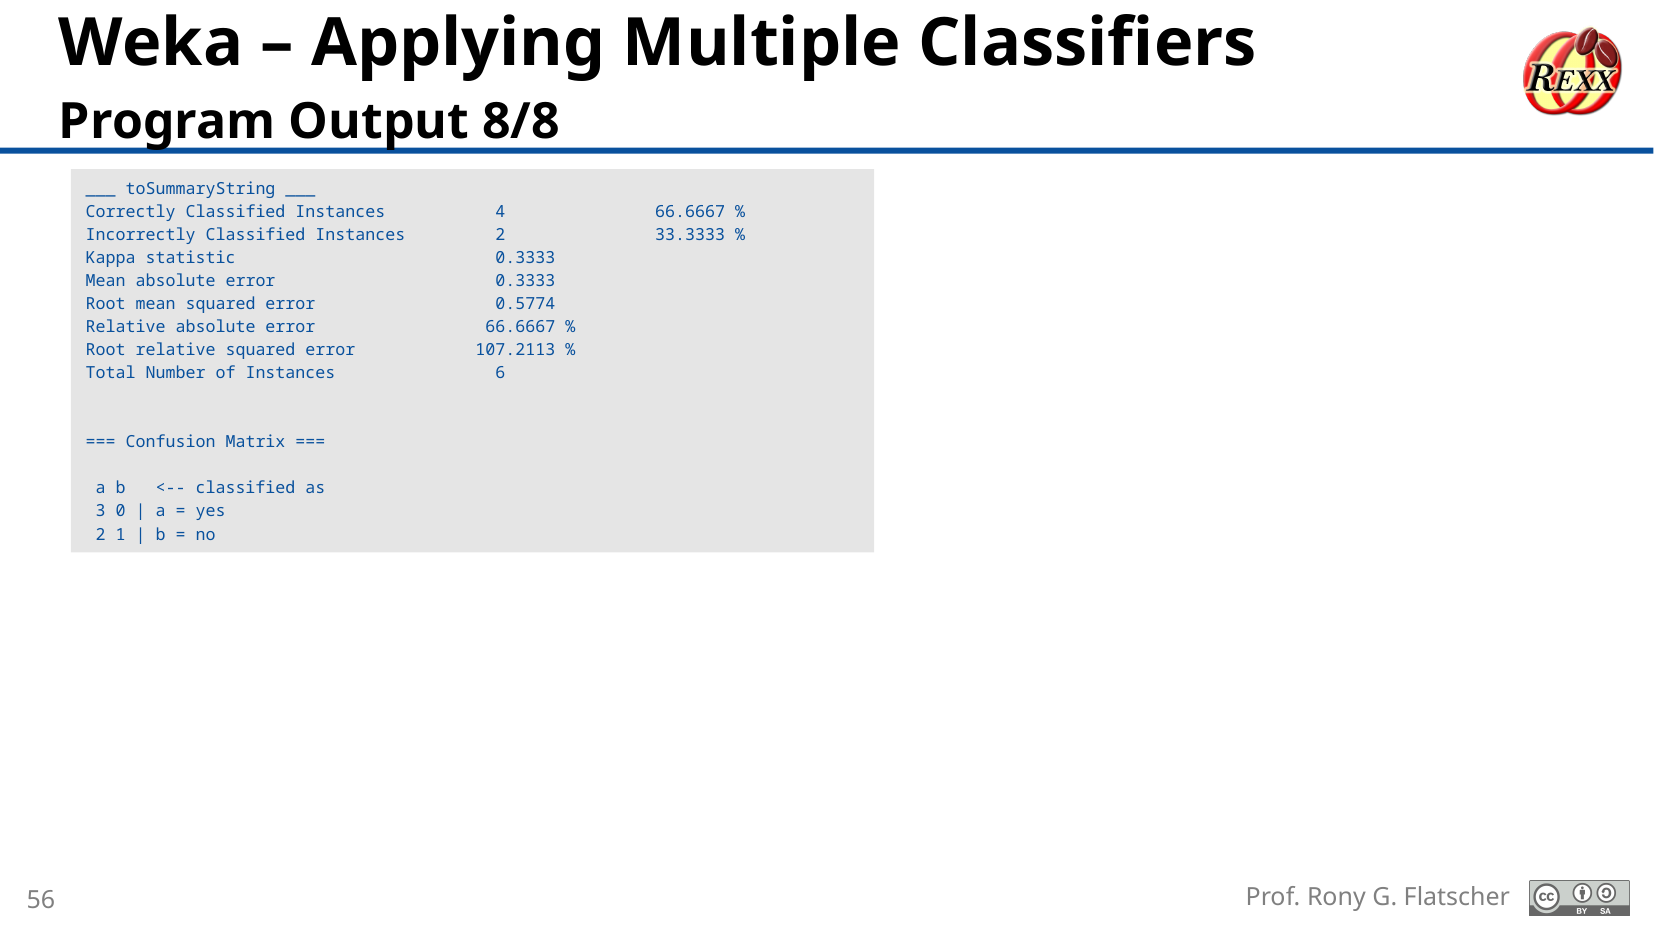

# Weka – Applying Multiple Classifiers Program Output 8/8
___ toSummaryString ___
Correctly Classified Instances 4 66.6667 %
Incorrectly Classified Instances 2 33.3333 %
Kappa statistic 0.3333
Mean absolute error 0.3333
Root mean squared error 0.5774
Relative absolute error 66.6667 %
Root relative squared error 107.2113 %
Total Number of Instances 6
=== Confusion Matrix ===
 a b <-- classified as
 3 0 | a = yes
 2 1 | b = no